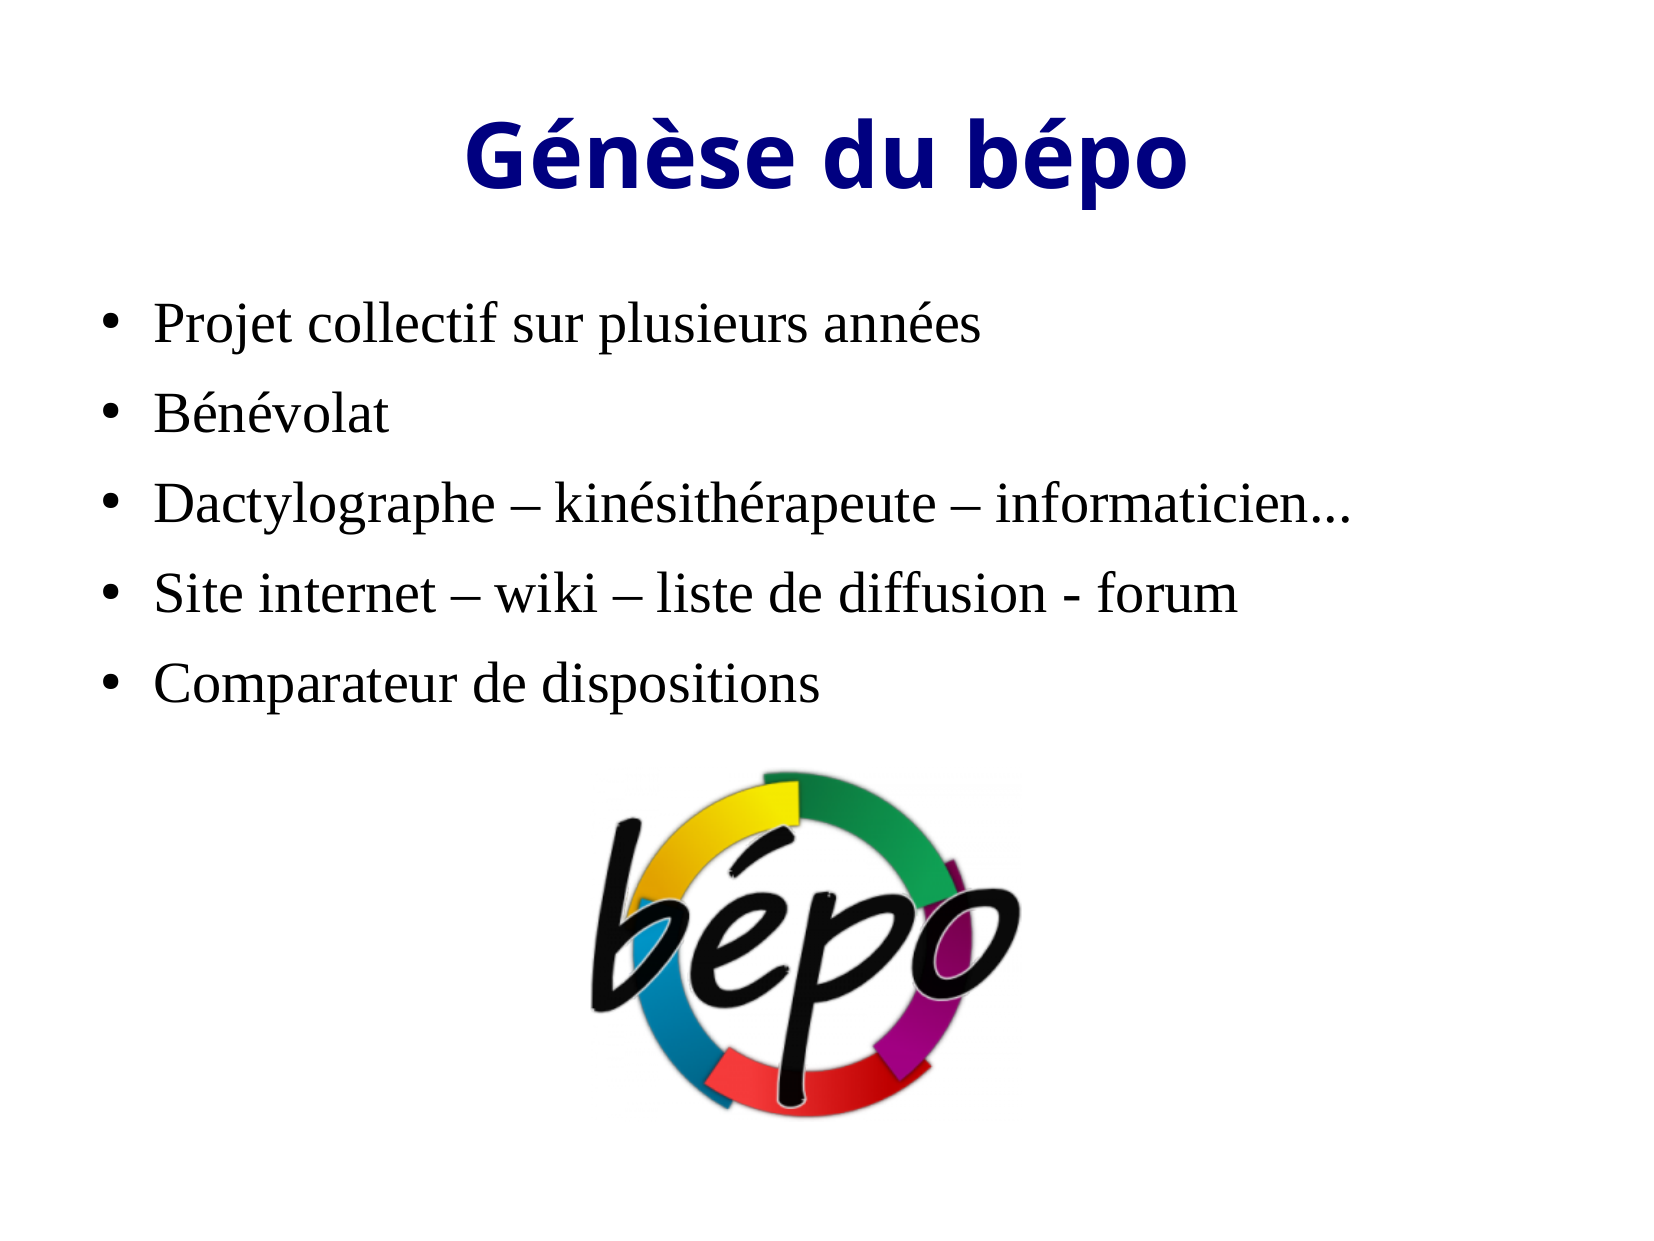

# Génèse du bépo
Projet collectif sur plusieurs années
Bénévolat
Dactylographe – kinésithérapeute – informaticien...
Site internet – wiki – liste de diffusion - forum
Comparateur de dispositions